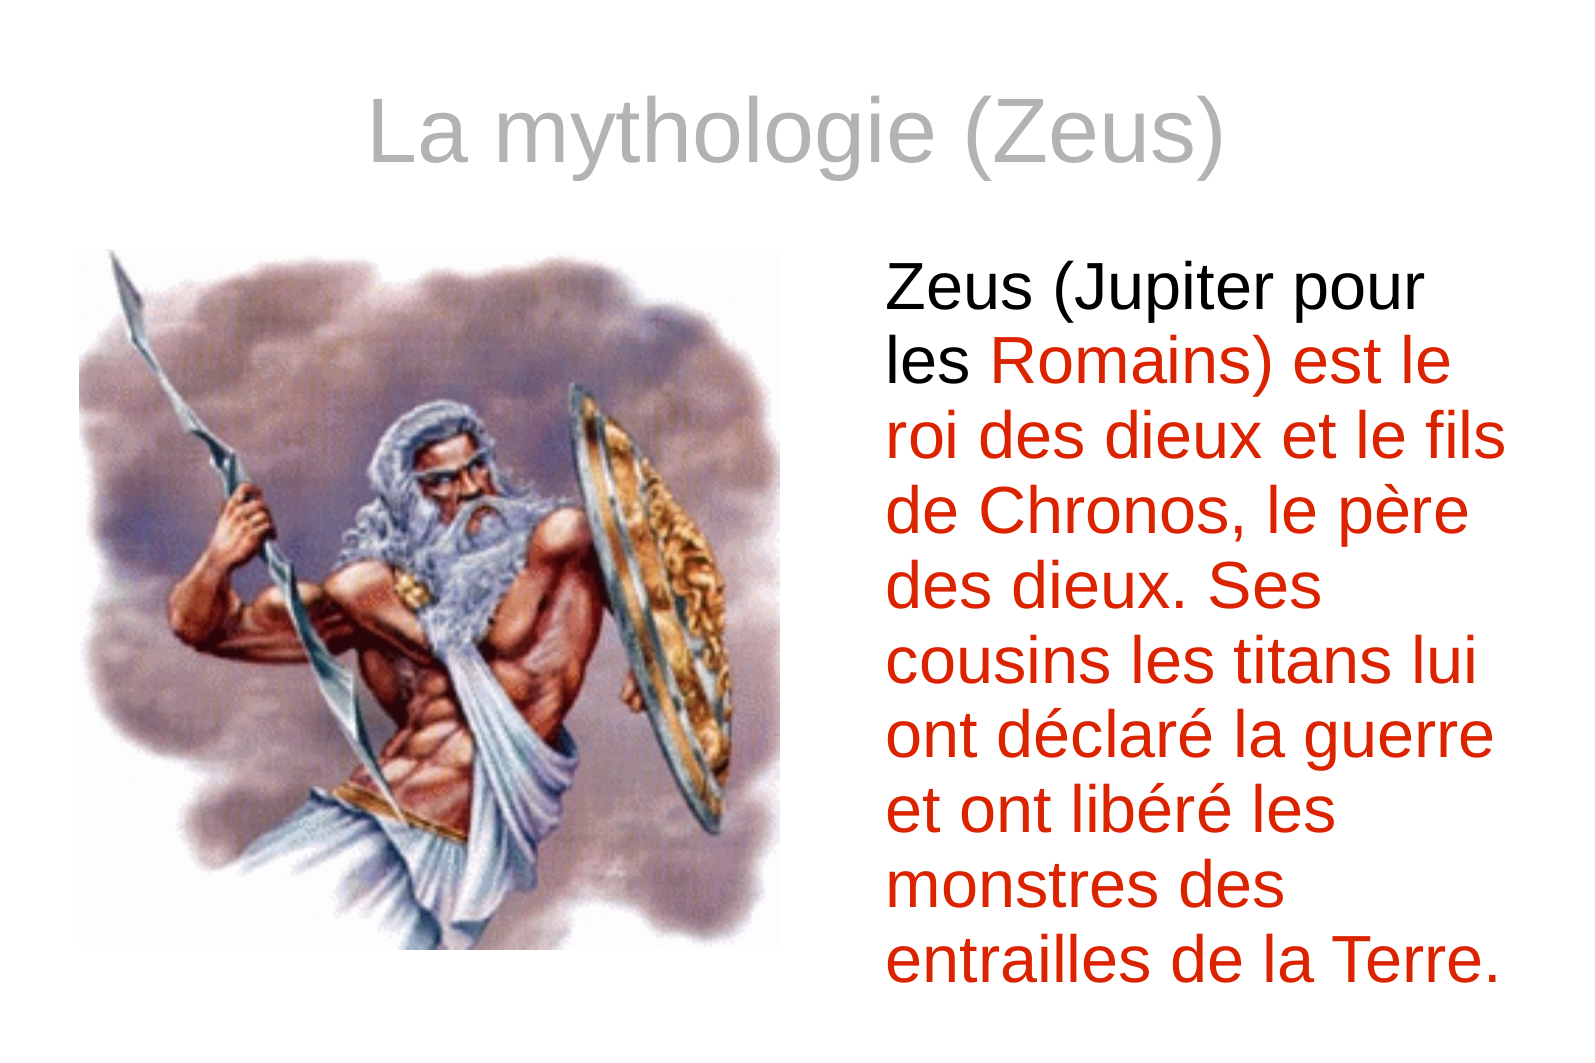

# La mythologie (Zeus)
Zeus (Jupiter pour les Romains) est le roi des dieux et le fils de Chronos, le père des dieux. Ses cousins les titans lui ont déclaré la guerre et ont libéré les monstres des entrailles de la Terre.